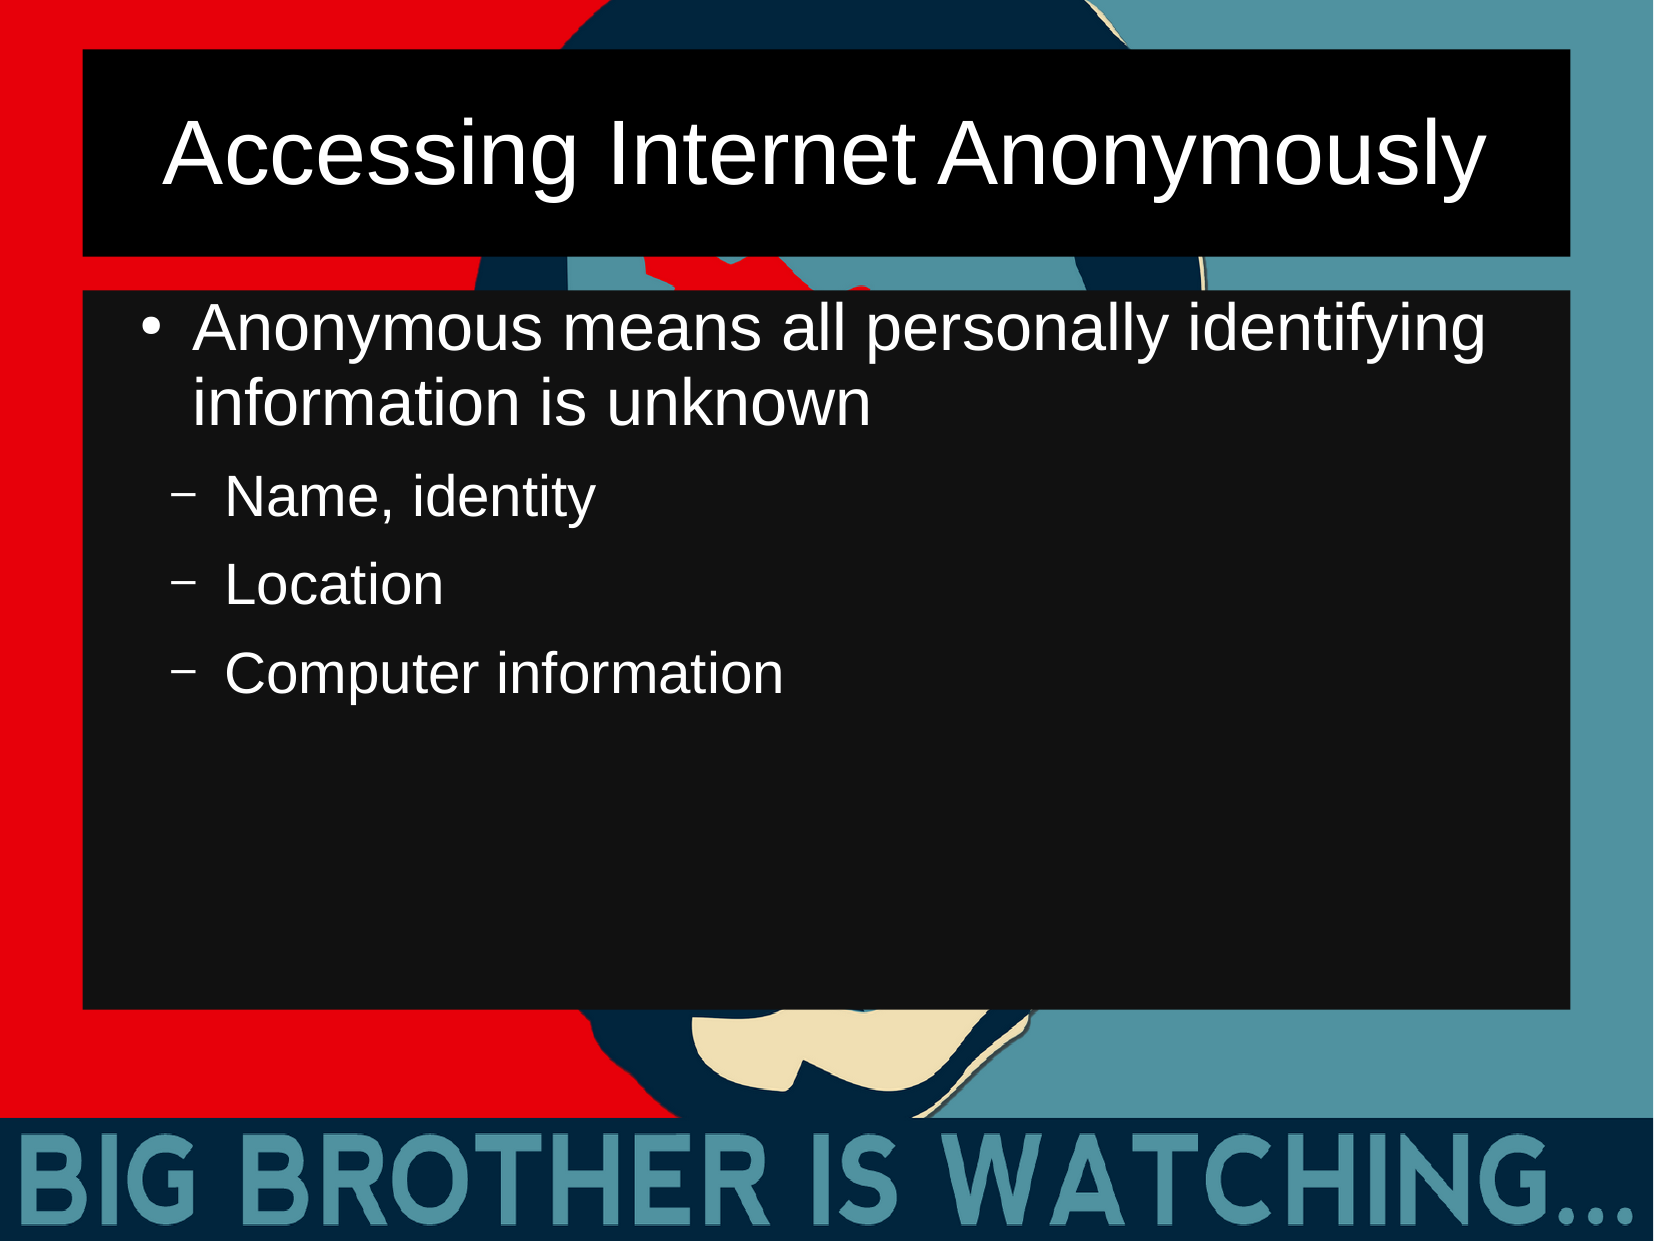

# Accessing Internet Anonymously
Anonymous means all personally identifying information is unknown
Name, identity
Location
Computer information